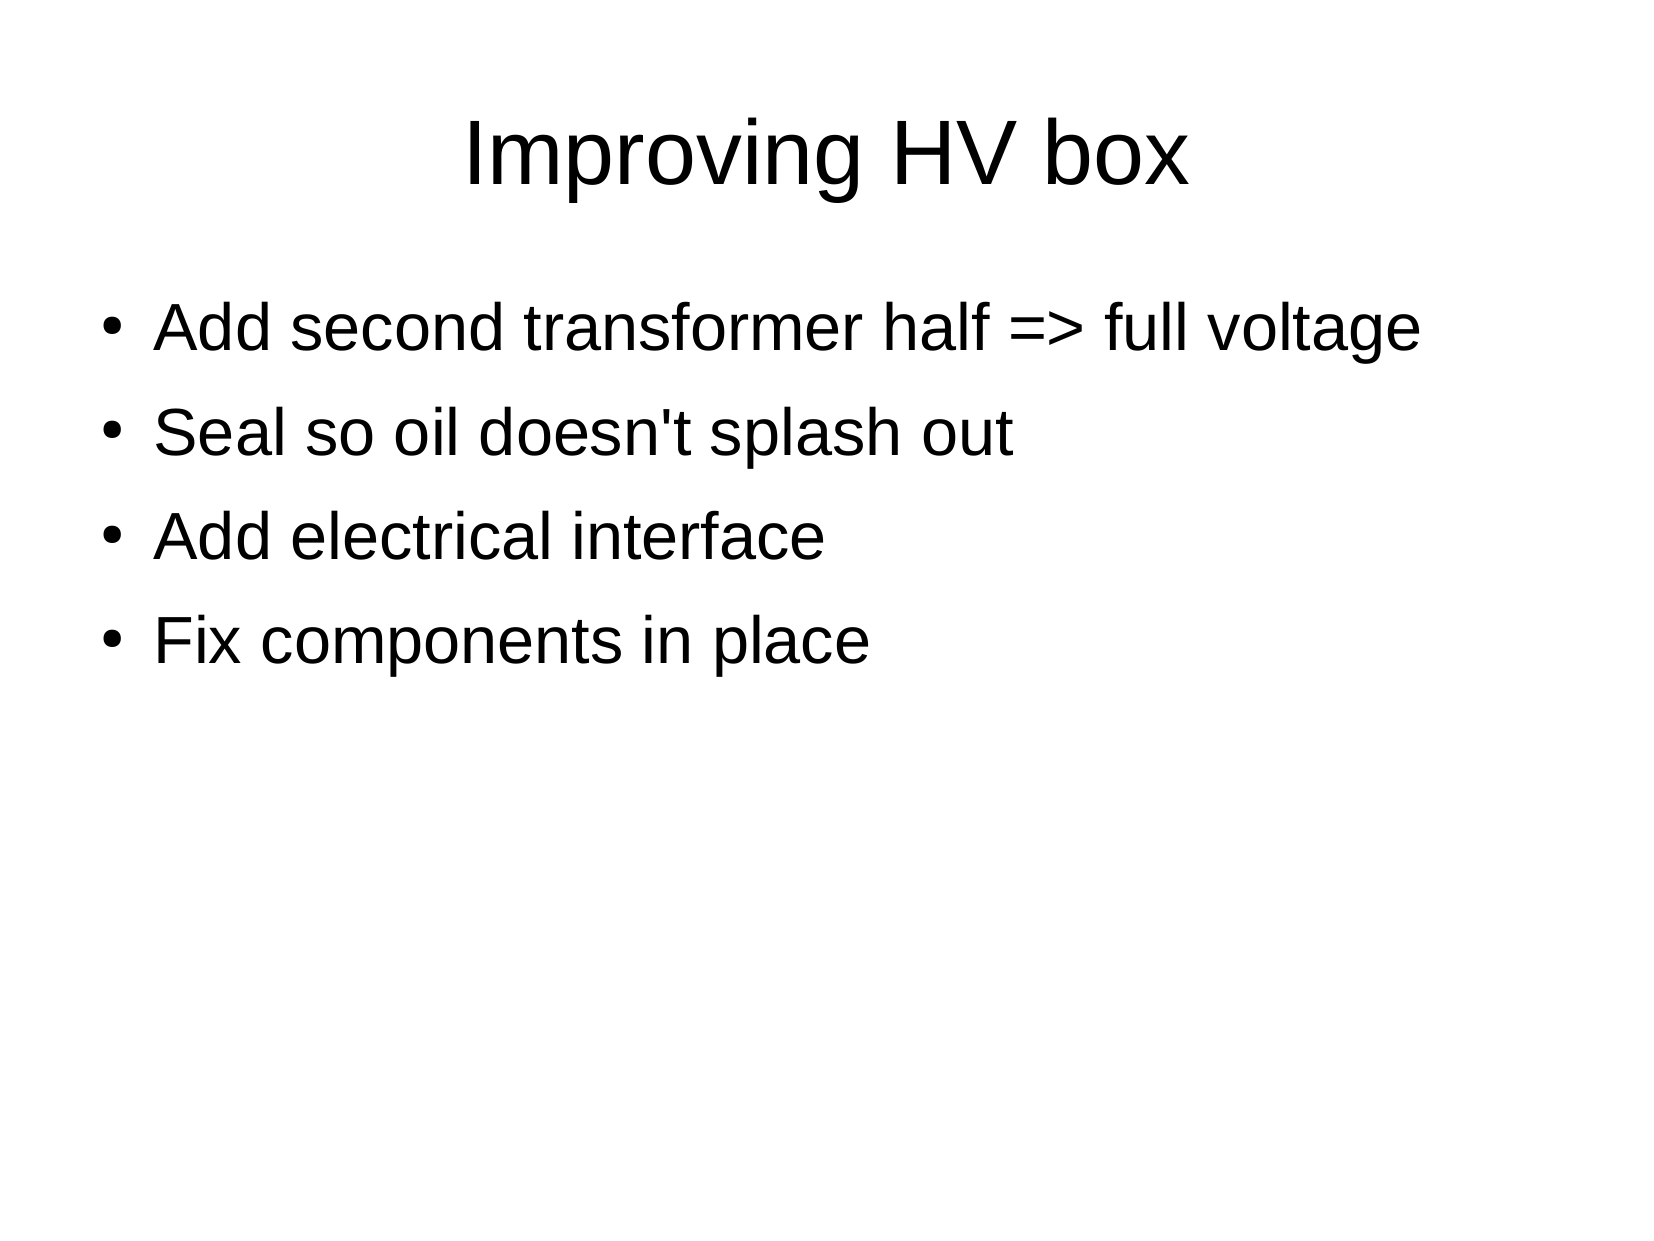

# Improving HV box
Add second transformer half => full voltage
Seal so oil doesn't splash out
Add electrical interface
Fix components in place